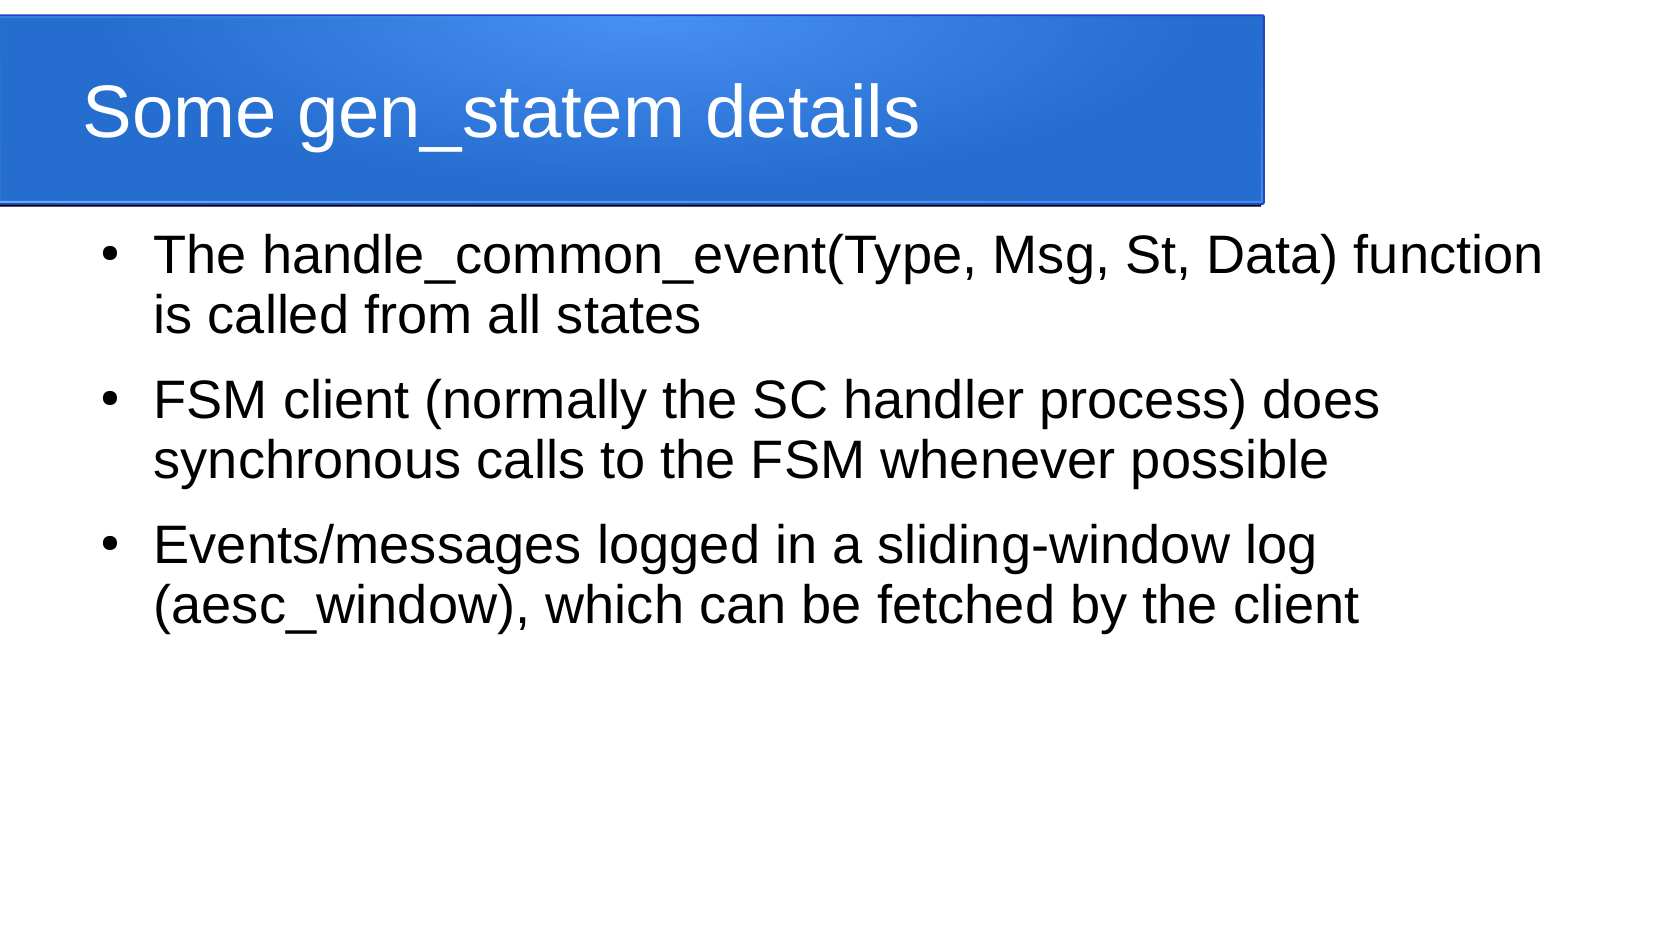

# Some gen_statem details
The handle_common_event(Type, Msg, St, Data) function is called from all states
FSM client (normally the SC handler process) does synchronous calls to the FSM whenever possible
Events/messages logged in a sliding-window log
(aesc_window), which can be fetched by the client